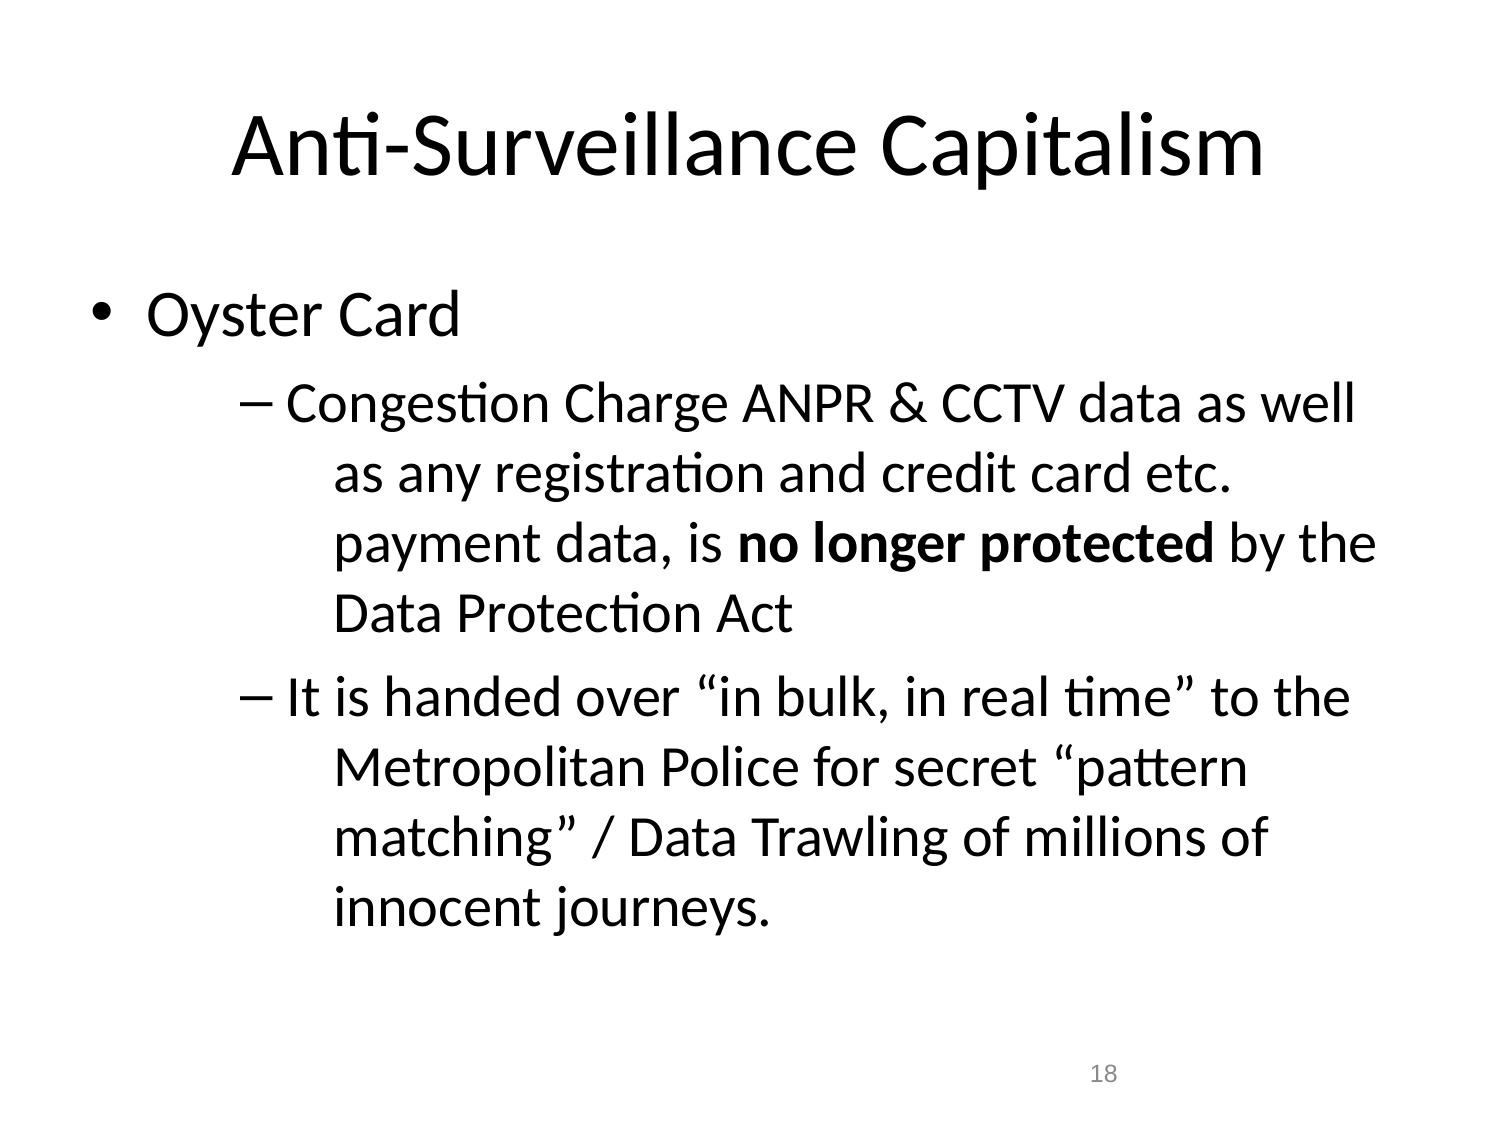

# Anti-Surveillance Capitalism
Oyster Card
Congestion Charge ANPR & CCTV data as well as any registration and credit card etc. payment data, is no longer protected by the Data Protection Act
It is handed over “in bulk, in real time” to the Metropolitan Police for secret “pattern matching” / Data Trawling of millions of innocent journeys.
18